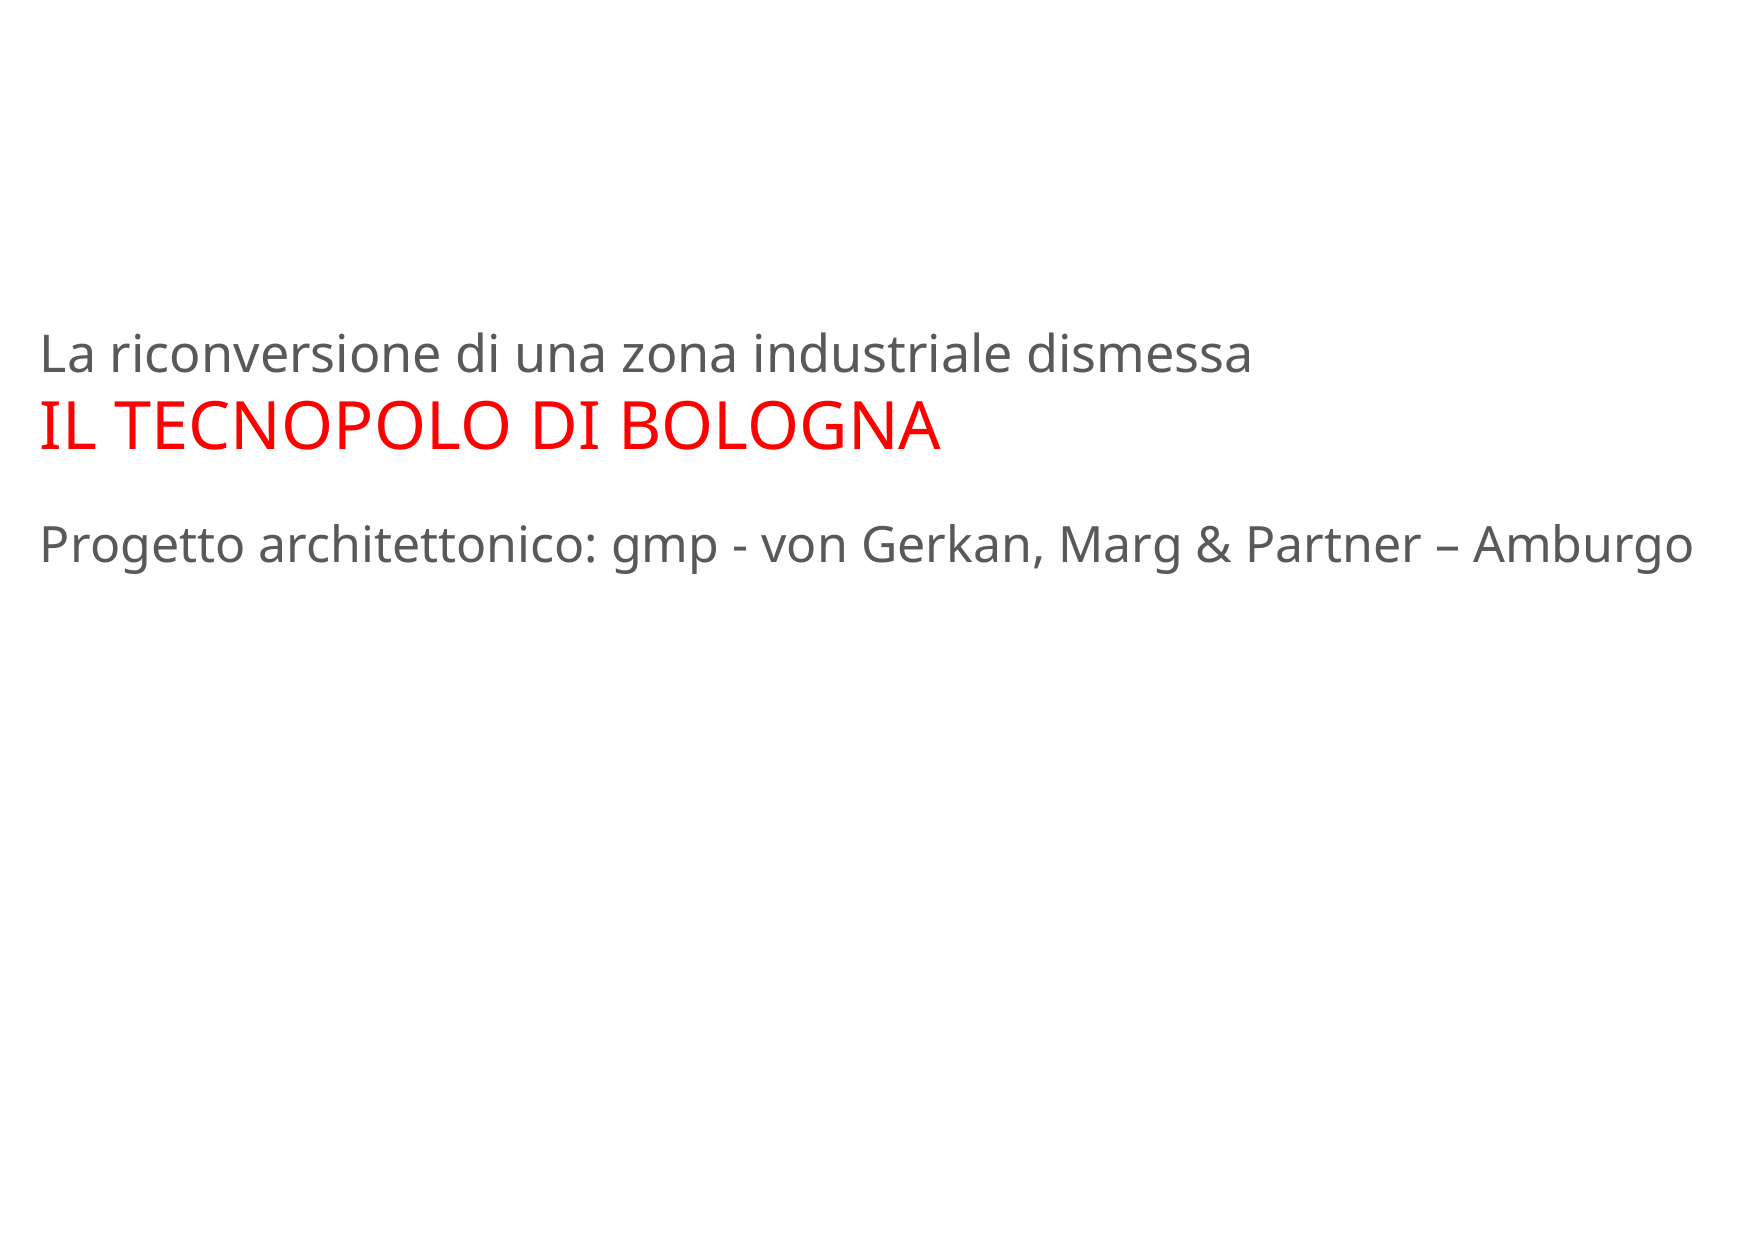

La riconversione di una zona industriale dismessa
IL TECNOPOLO DI BOLOGNA
Progetto architettonico: gmp - von Gerkan, Marg & Partner – Amburgo